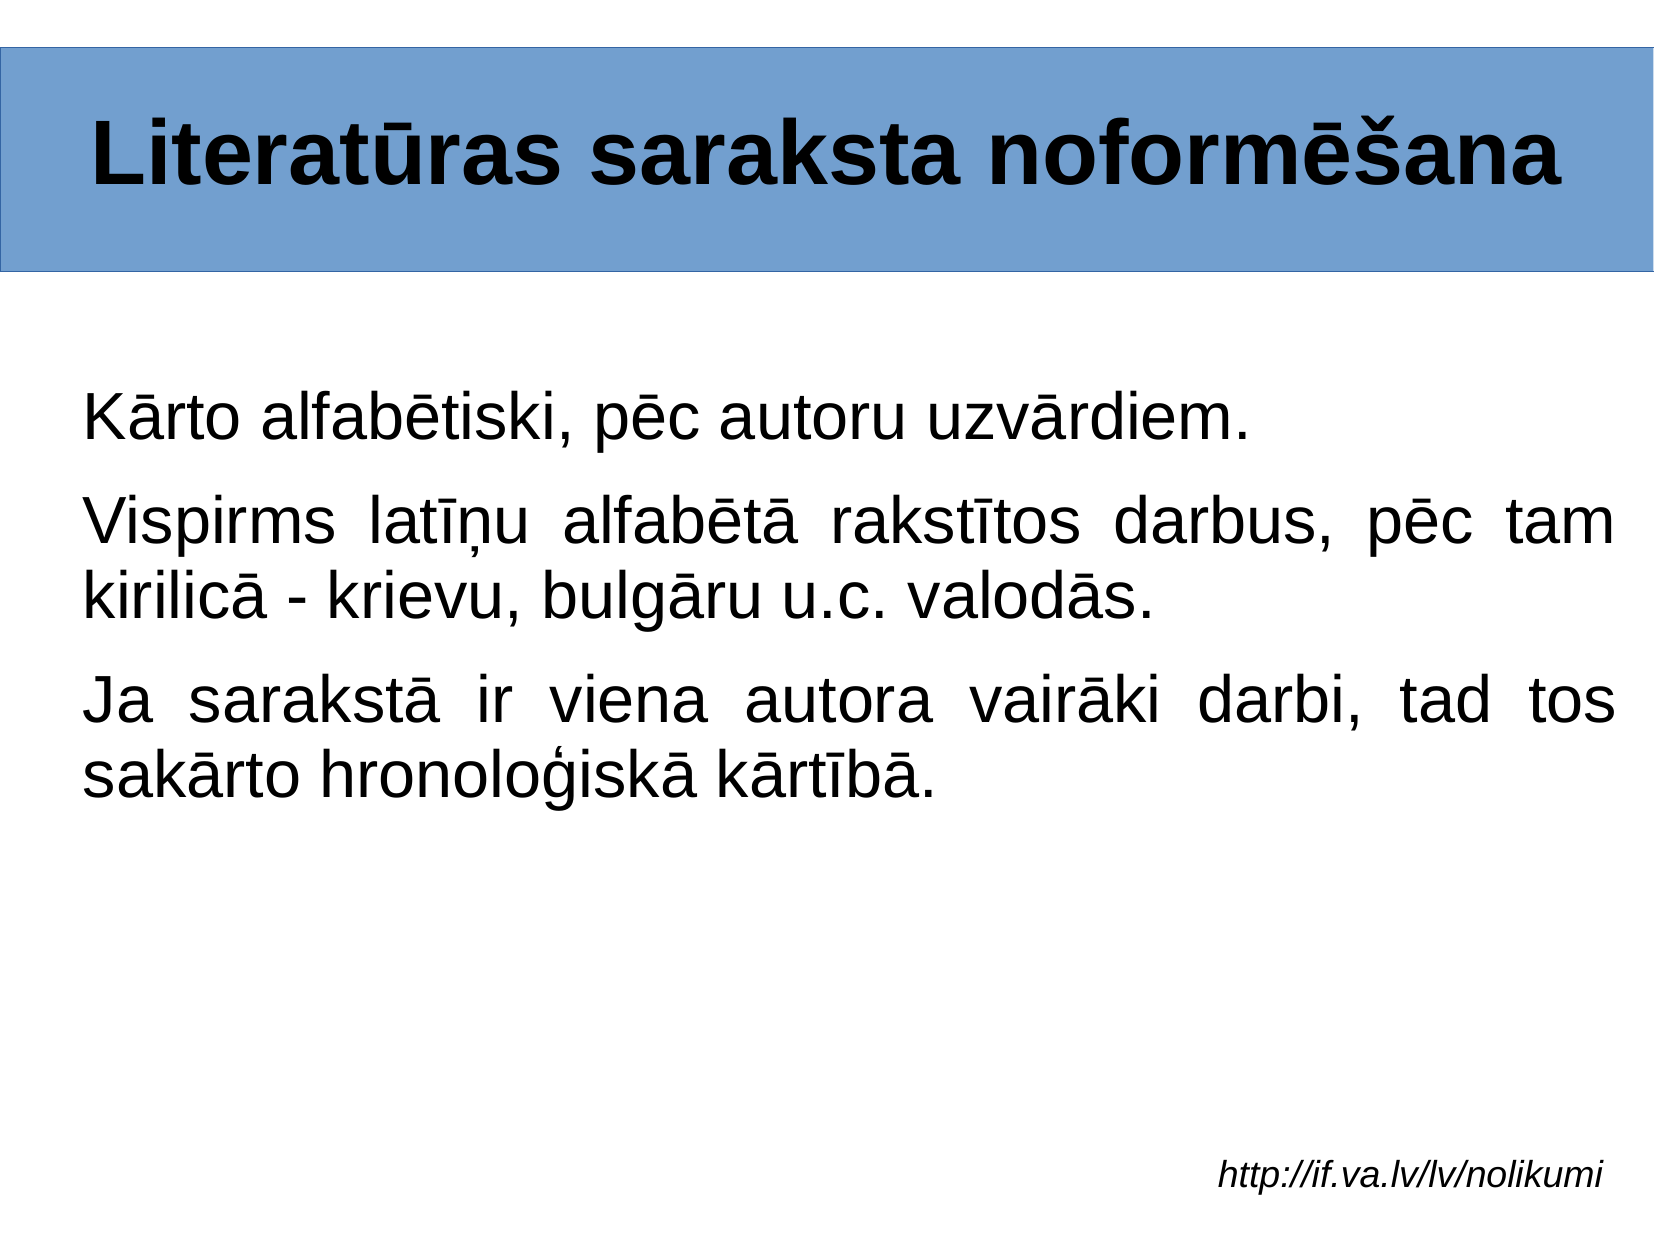

# Literatūras saraksta noformēšana
Kārto alfabētiski, pēc autoru uzvārdiem.
Vispirms latīņu alfabētā rakstītos darbus, pēc tam kirilicā - krievu, bulgāru u.c. valodās.
Ja sarakstā ir viena autora vairāki darbi, tad tos sakārto hronoloģiskā kārtībā.
http://if.va.lv/lv/nolikumi